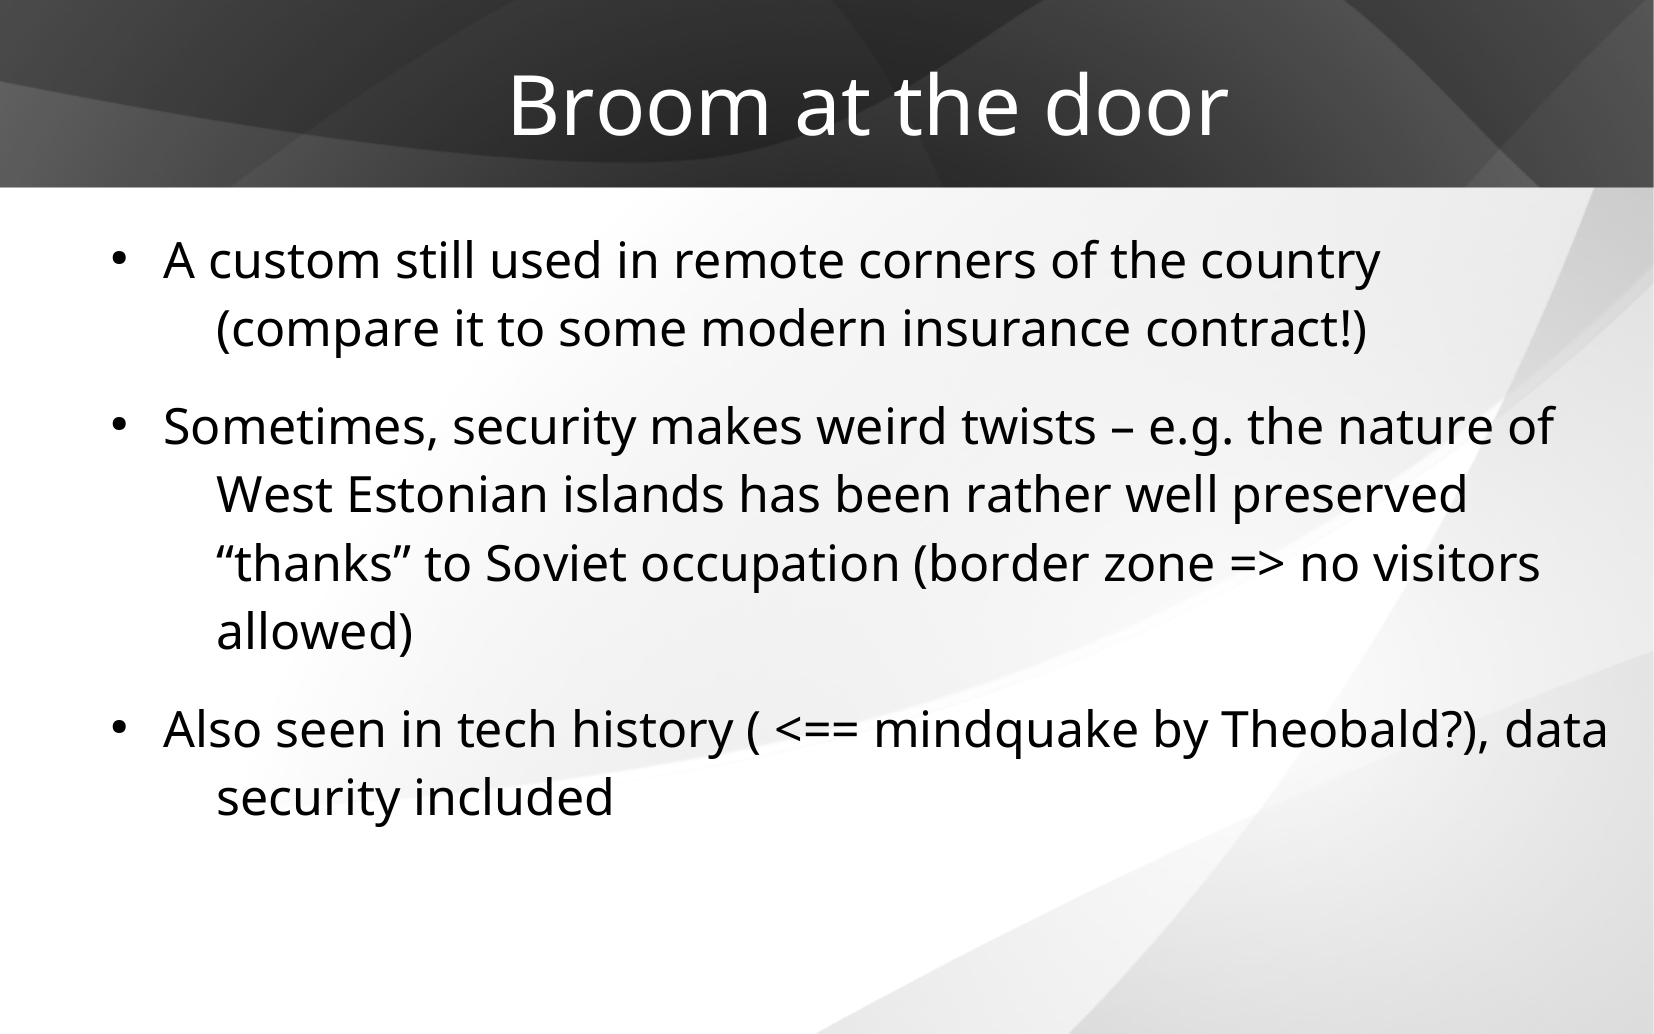

# Broom at the door
A custom still used in remote corners of the country (compare it to some modern insurance contract!)
Sometimes, security makes weird twists – e.g. the nature of West Estonian islands has been rather well preserved “thanks” to Soviet occupation (border zone => no visitors allowed)
Also seen in tech history ( <== mindquake by Theobald?), data security included